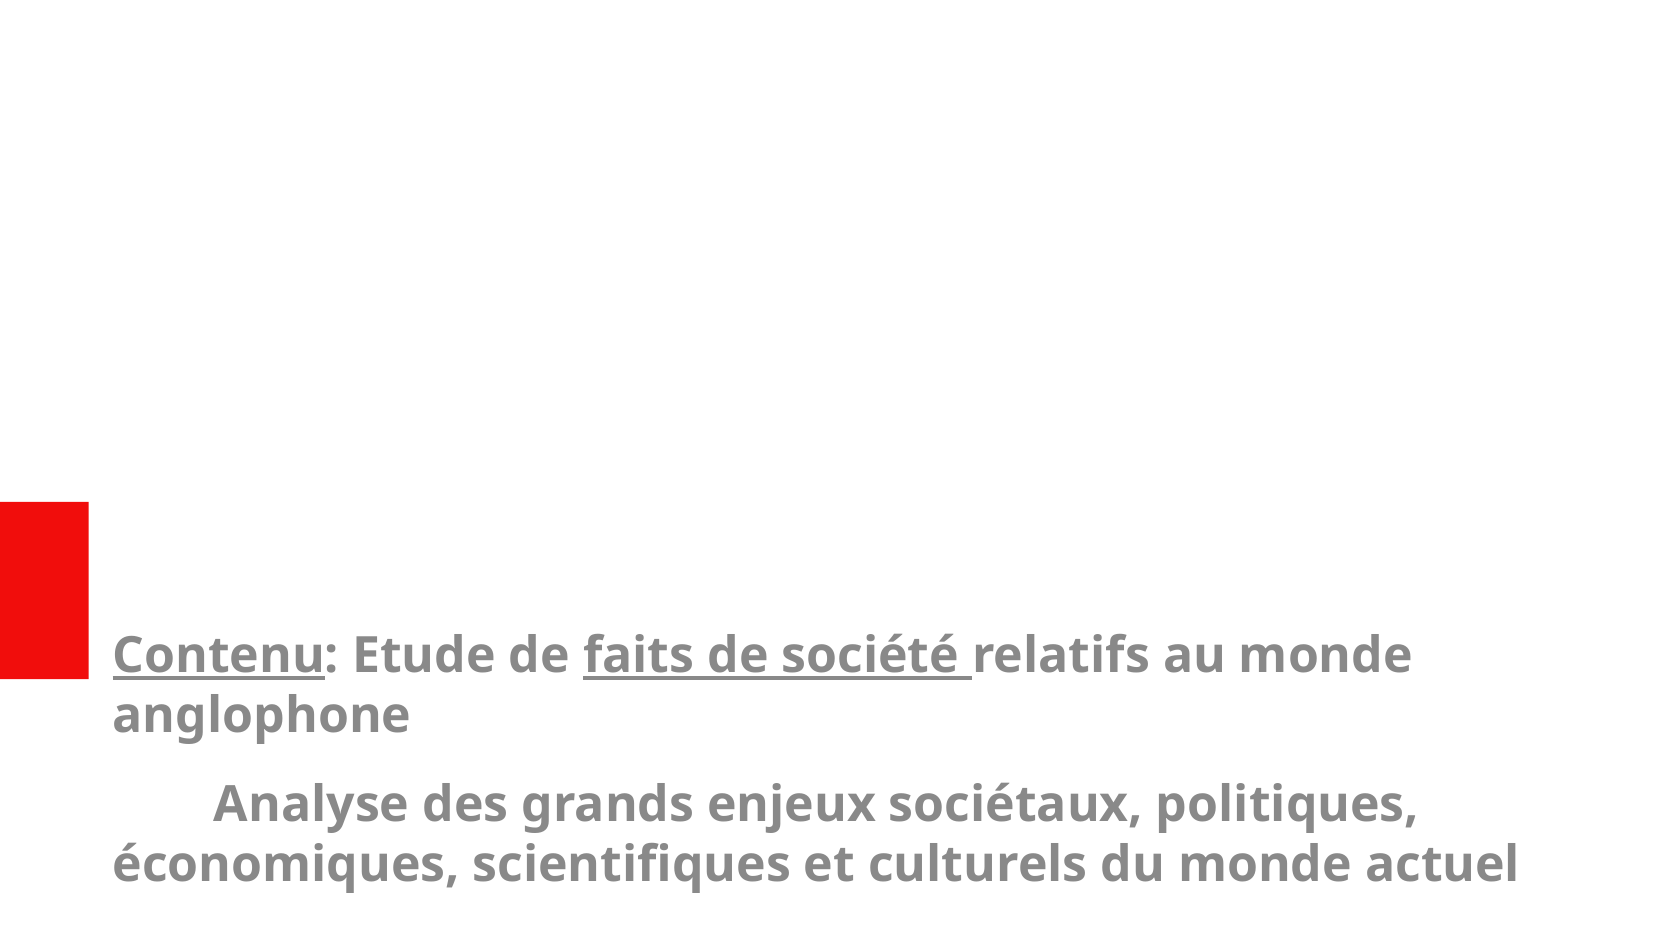

# Contenu: Etude de faits de société relatifs au monde anglophone
Analyse des grands enjeux sociétaux, politiques, économiques, scientifiques et culturels du monde actuel
*Etude d’articles de presse
*Etude de reportages
*Etude de documents iconographiques, cartes et analyses statistiques
*Œuvres littéraires